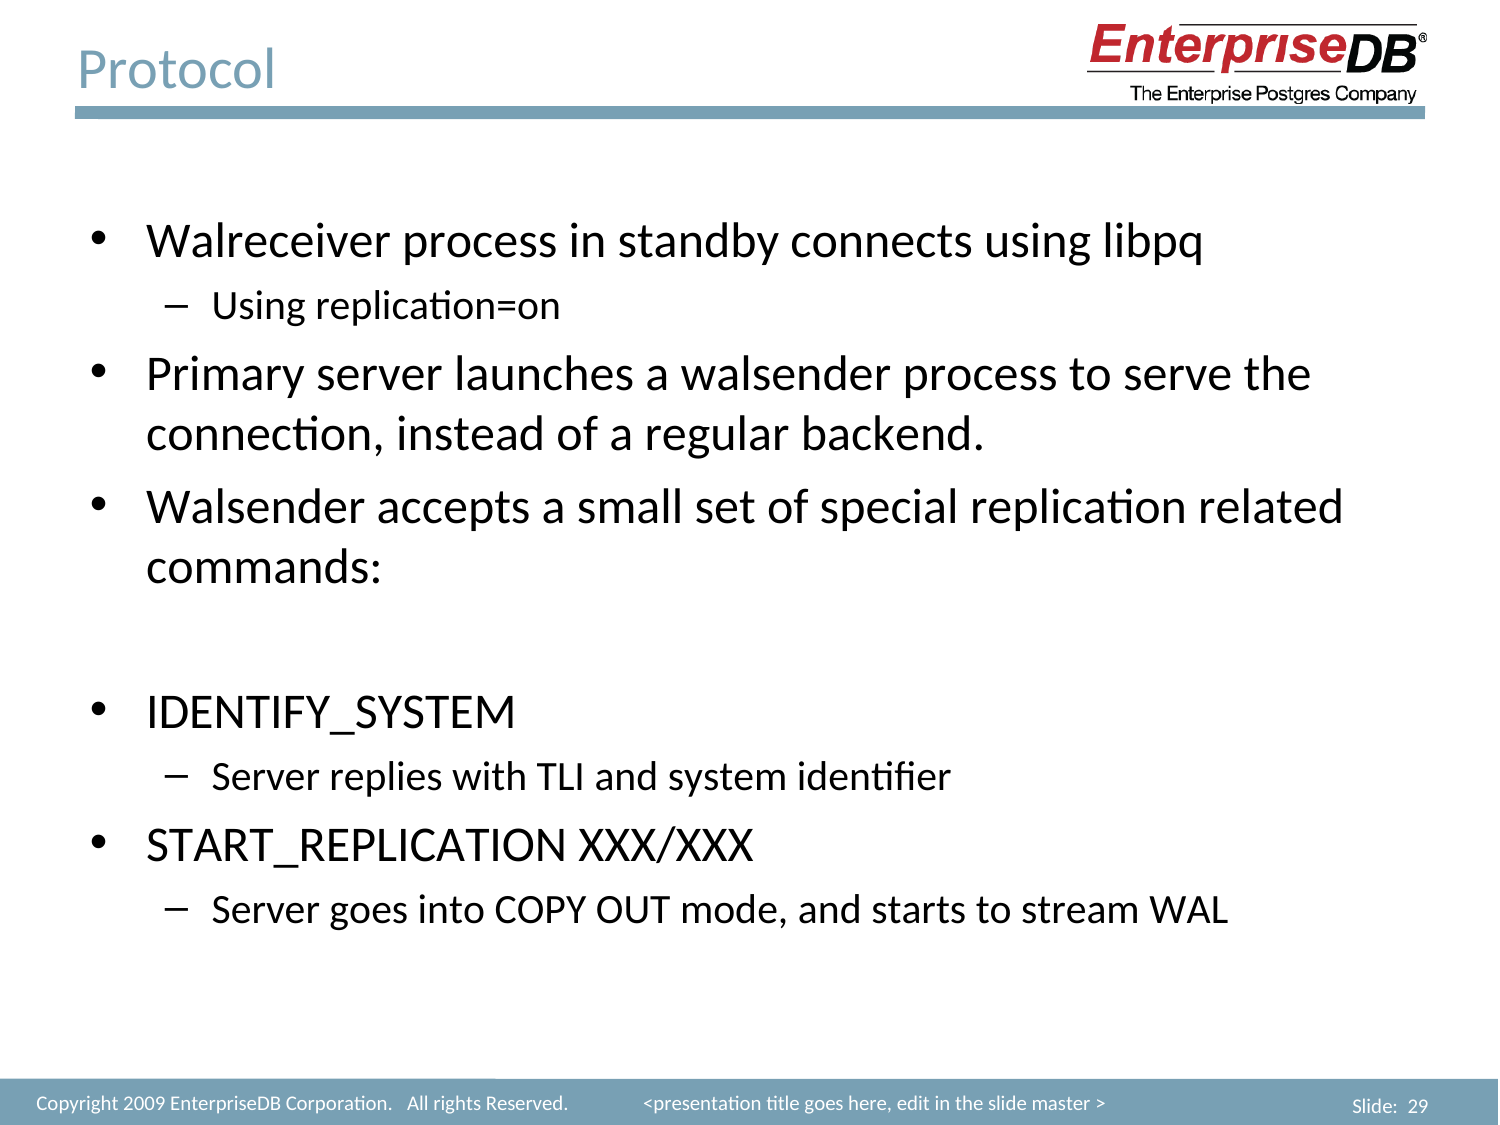

# Protocol
Walreceiver process in standby connects using libpq
Using replication=on
Primary server launches a walsender process to serve the connection, instead of a regular backend.
Walsender accepts a small set of special replication related commands:
IDENTIFY_SYSTEM
Server replies with TLI and system identifier
START_REPLICATION XXX/XXX
Server goes into COPY OUT mode, and starts to stream WAL